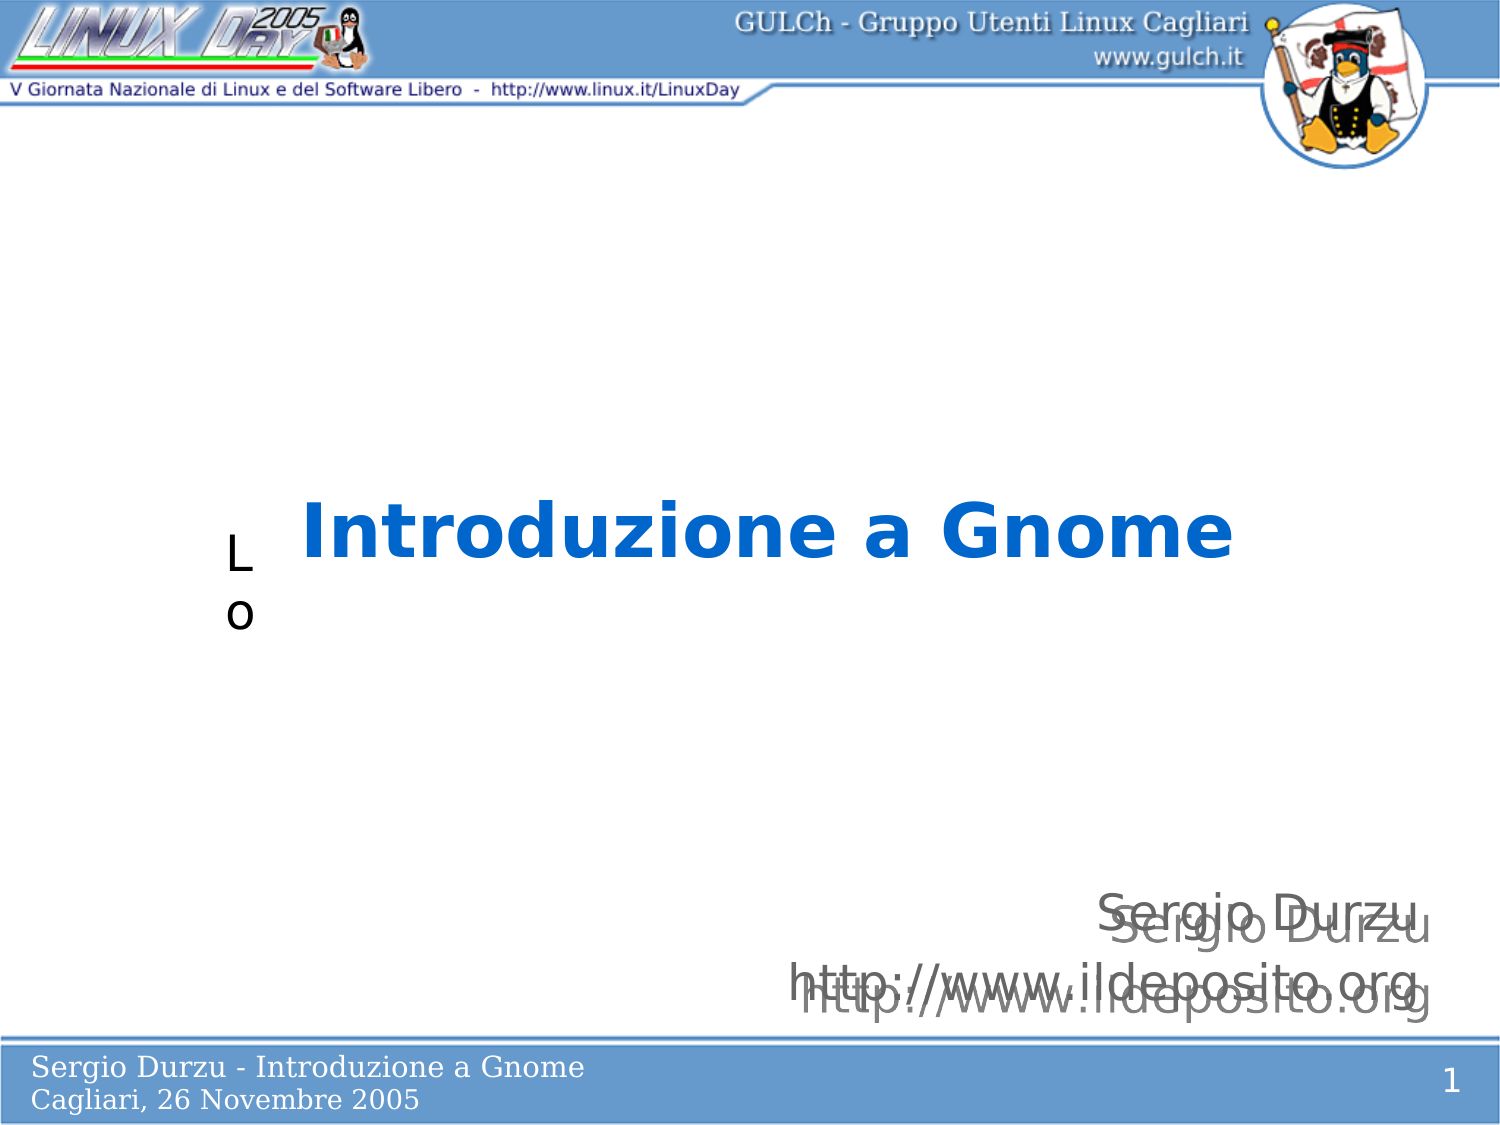

Introduzione a Gnome
Lo
Sergio Durzu
http://www.ildeposito.org